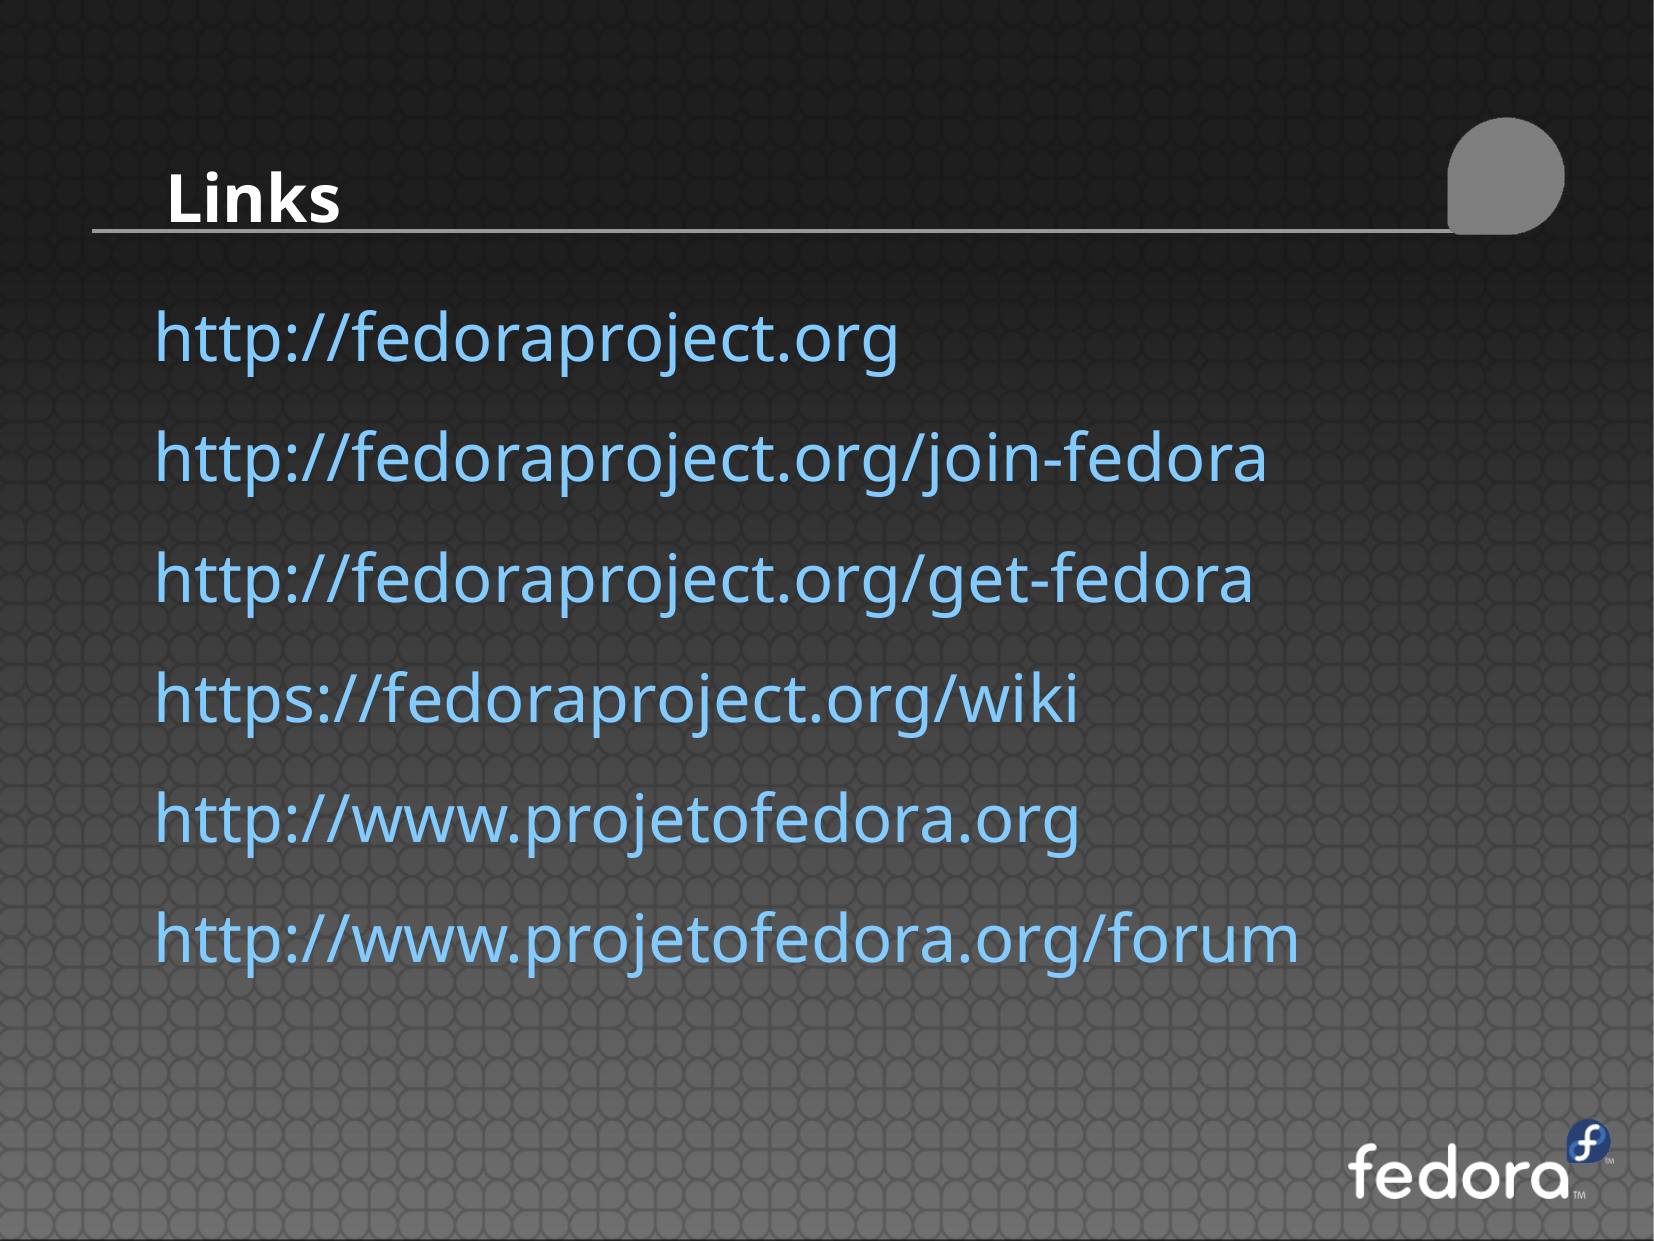

Links
# http://fedoraproject.org
http://fedoraproject.org/join-fedora
http://fedoraproject.org/get-fedora
https://fedoraproject.org/wiki
http://www.projetofedora.org
http://www.projetofedora.org/forum